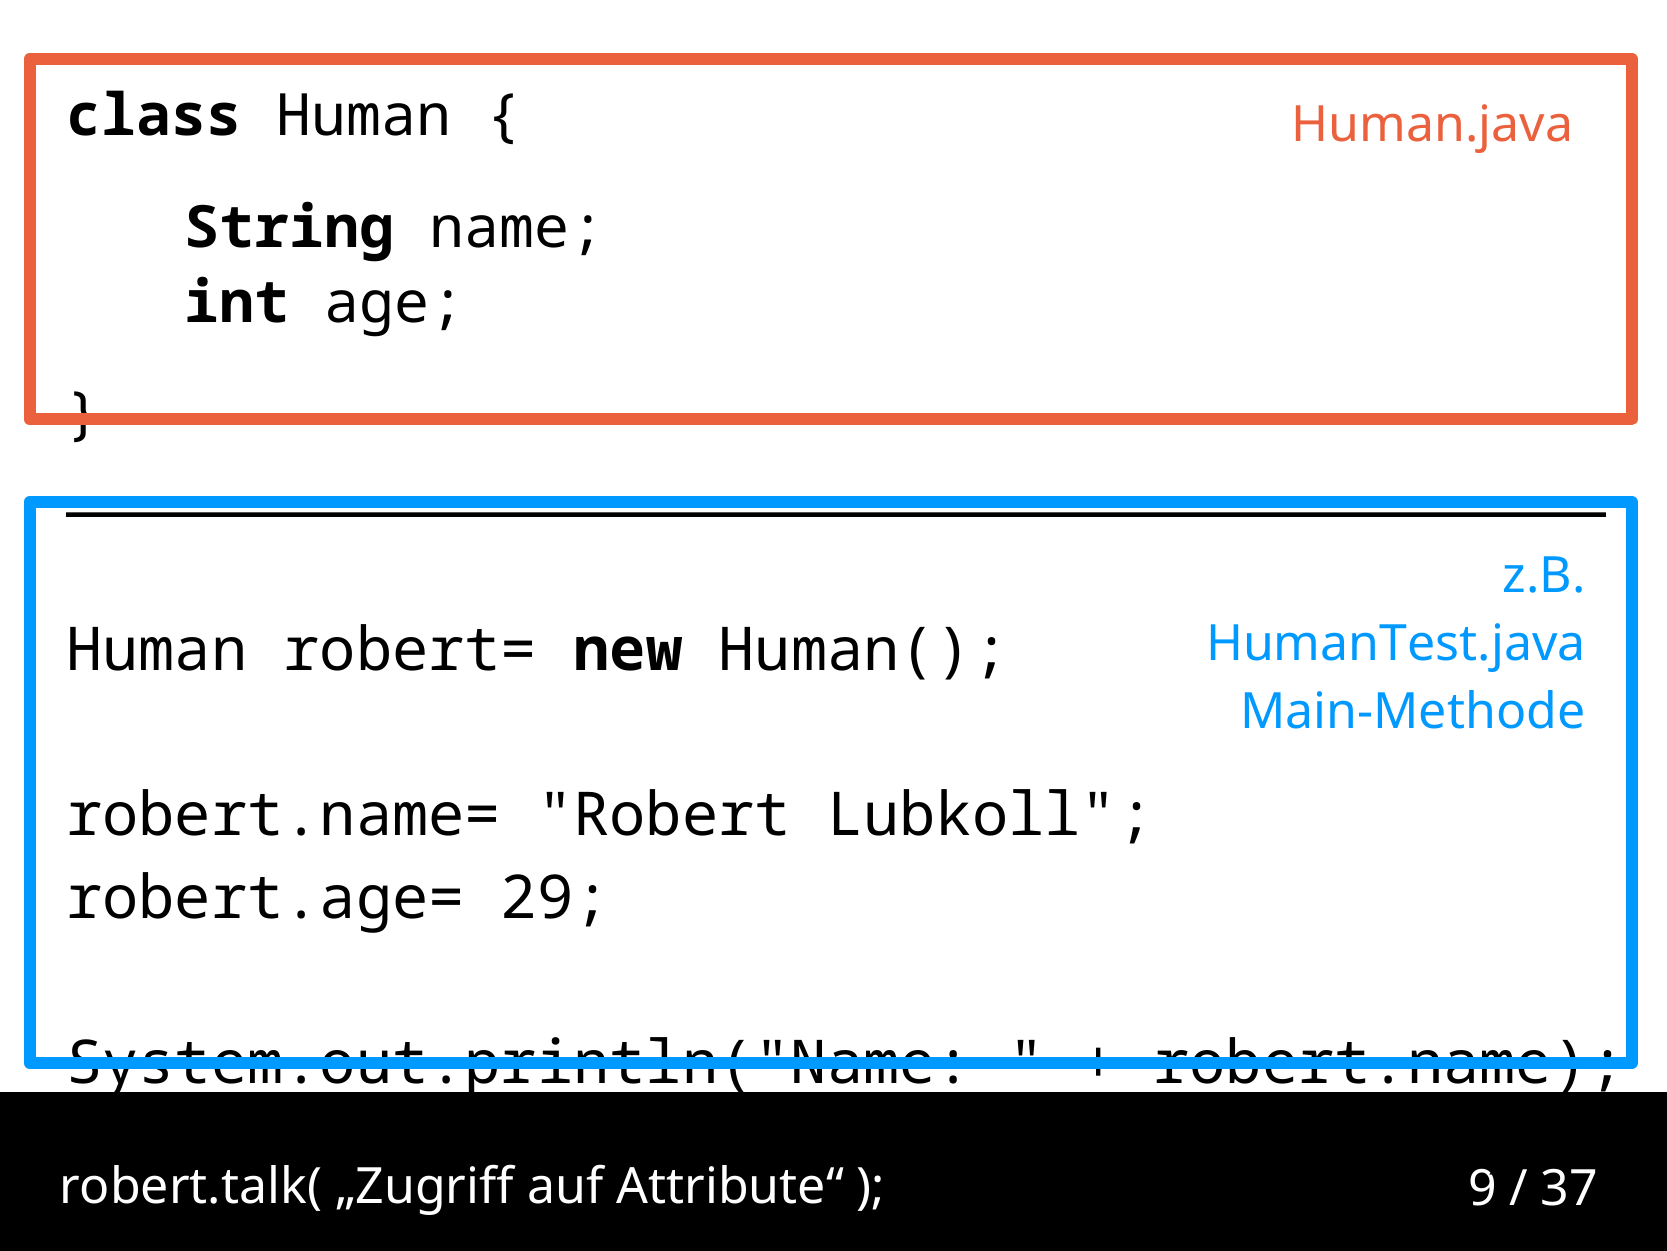

Human.java
class Human {
	String name;
	int age;
}
____________________________________________
Human robert= new Human();
robert.name= "Robert Lubkoll";
robert.age= 29;
System.out.println("Name: " + robert.name);
System.out.println("Age: " + robert.age);
z.B. HumanTest.java
Main-Methode
robert.talk( „Zugriff auf Attribute“ );
9